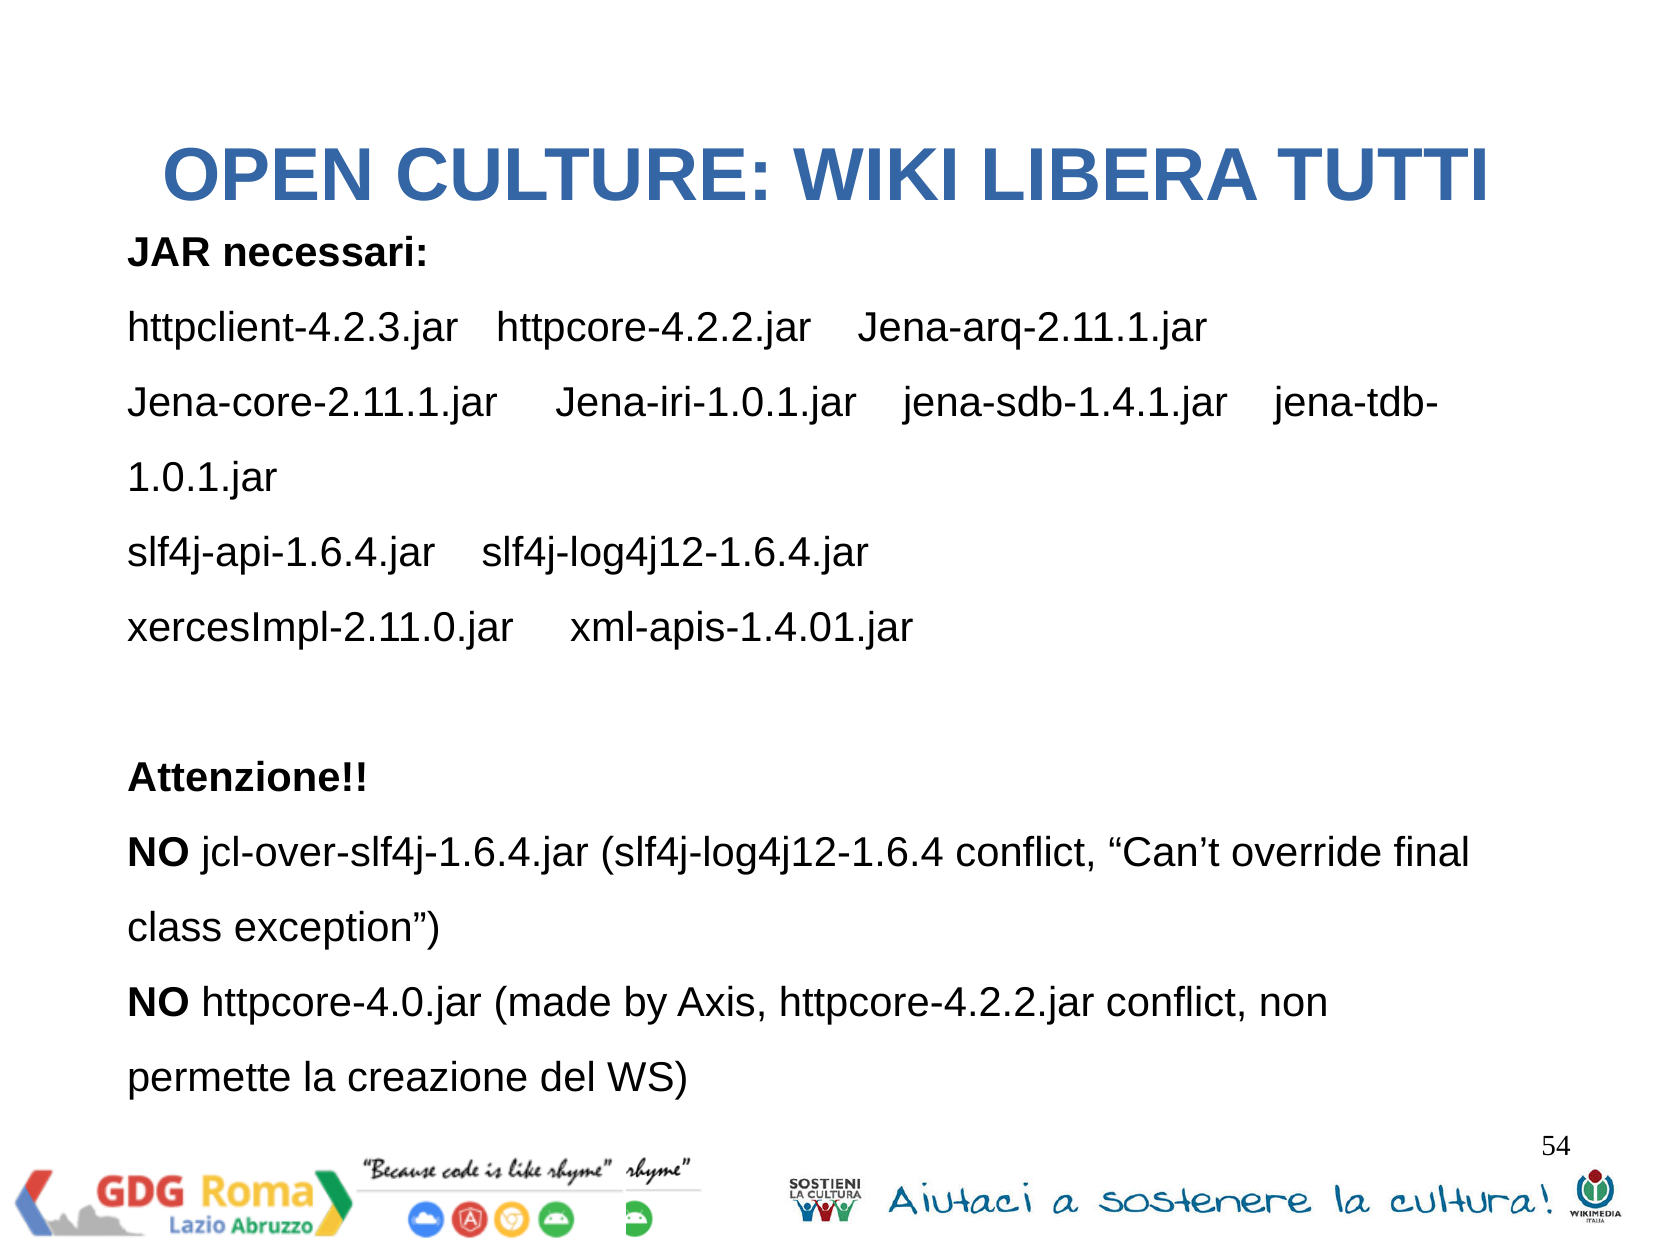

# OPEN CULTURE: WIKI LIBERA TUTTI
JAR necessari:
httpclient-4.2.3.jar	httpcore-4.2.2.jar Jena-arq-2.11.1.jar
Jena-core-2.11.1.jar Jena-iri-1.0.1.jar jena-sdb-1.4.1.jar jena-tdb-1.0.1.jar
slf4j-api-1.6.4.jar slf4j-log4j12-1.6.4.jar
xercesImpl-2.11.0.jar	xml-apis-1.4.01.jar
Attenzione!!
NO jcl-over-slf4j-1.6.4.jar (slf4j-log4j12-1.6.4 conflict, “Can’t override final class exception”)
NO httpcore-4.0.jar (made by Axis, httpcore-4.2.2.jar conflict, non permette la creazione del WS)
54